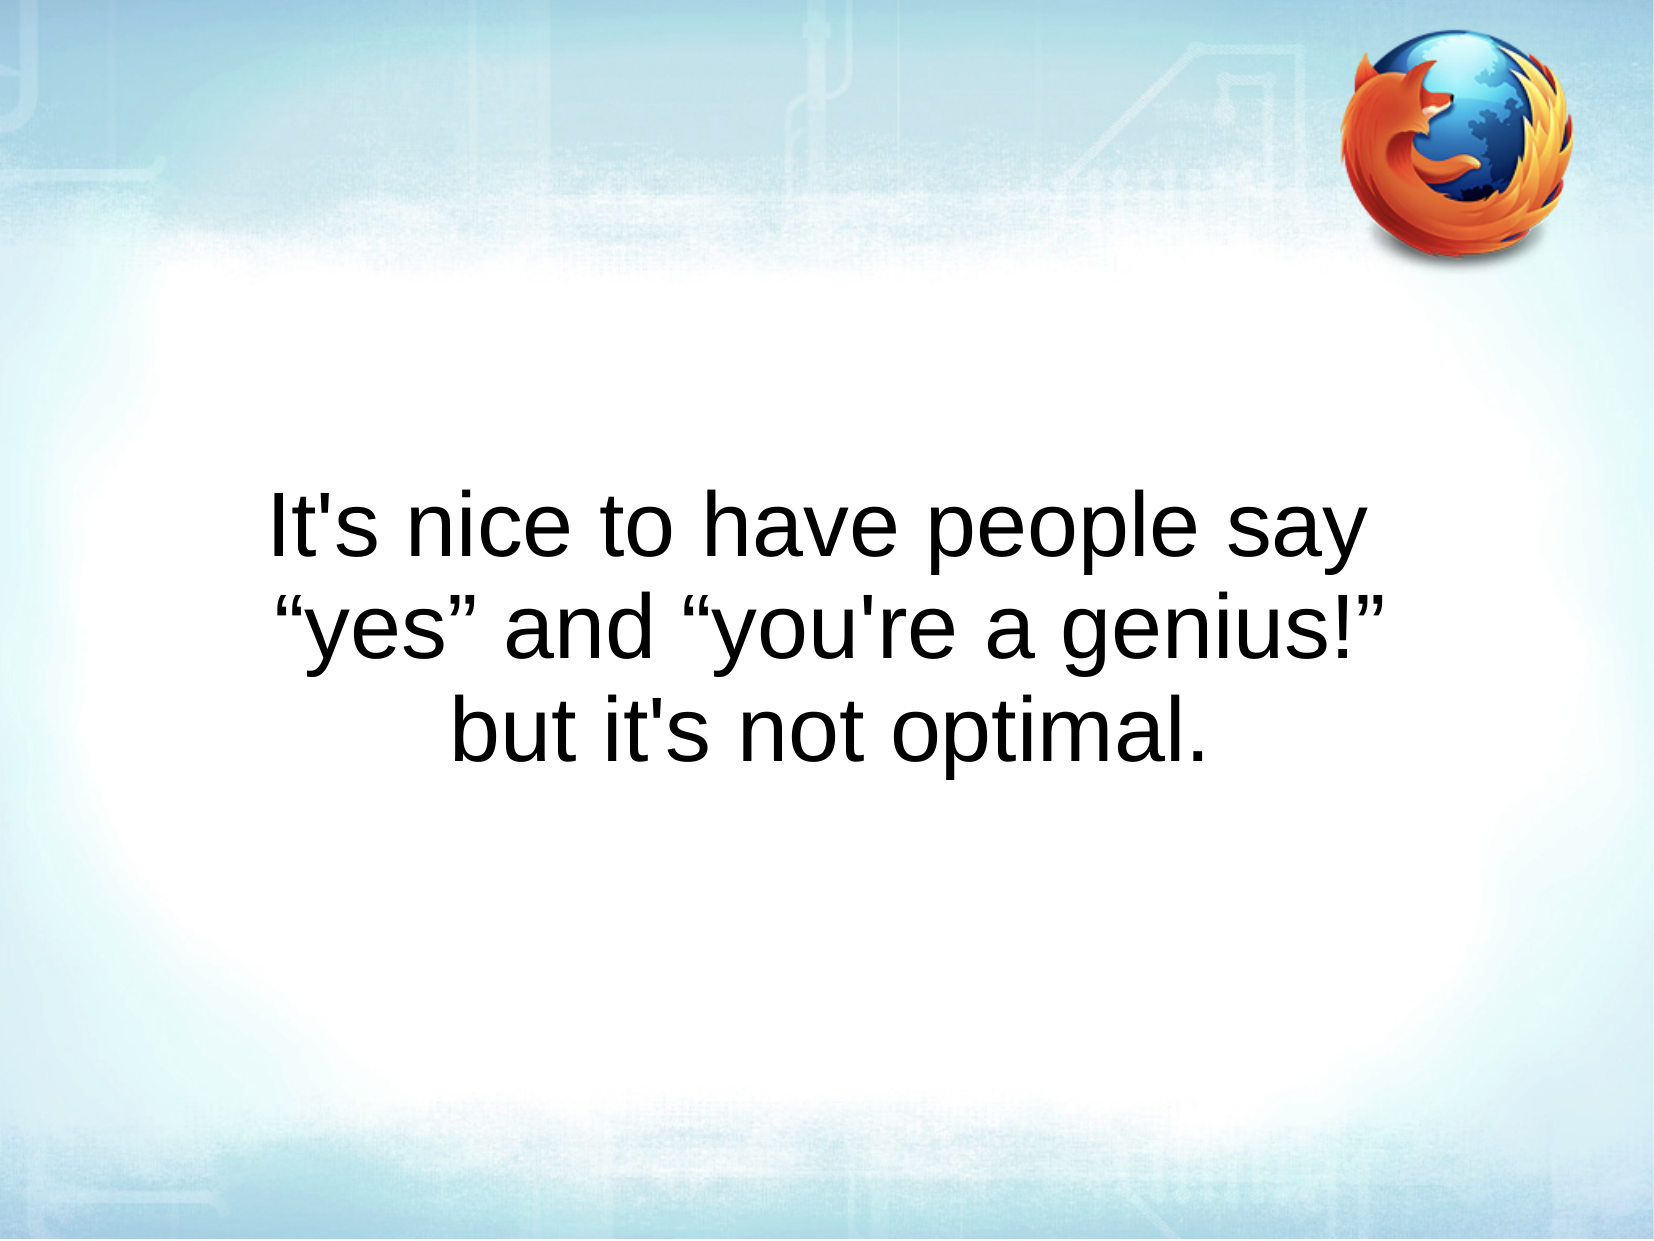

# It's nice to have people say “yes” and “you're a genius!” but it's not optimal.